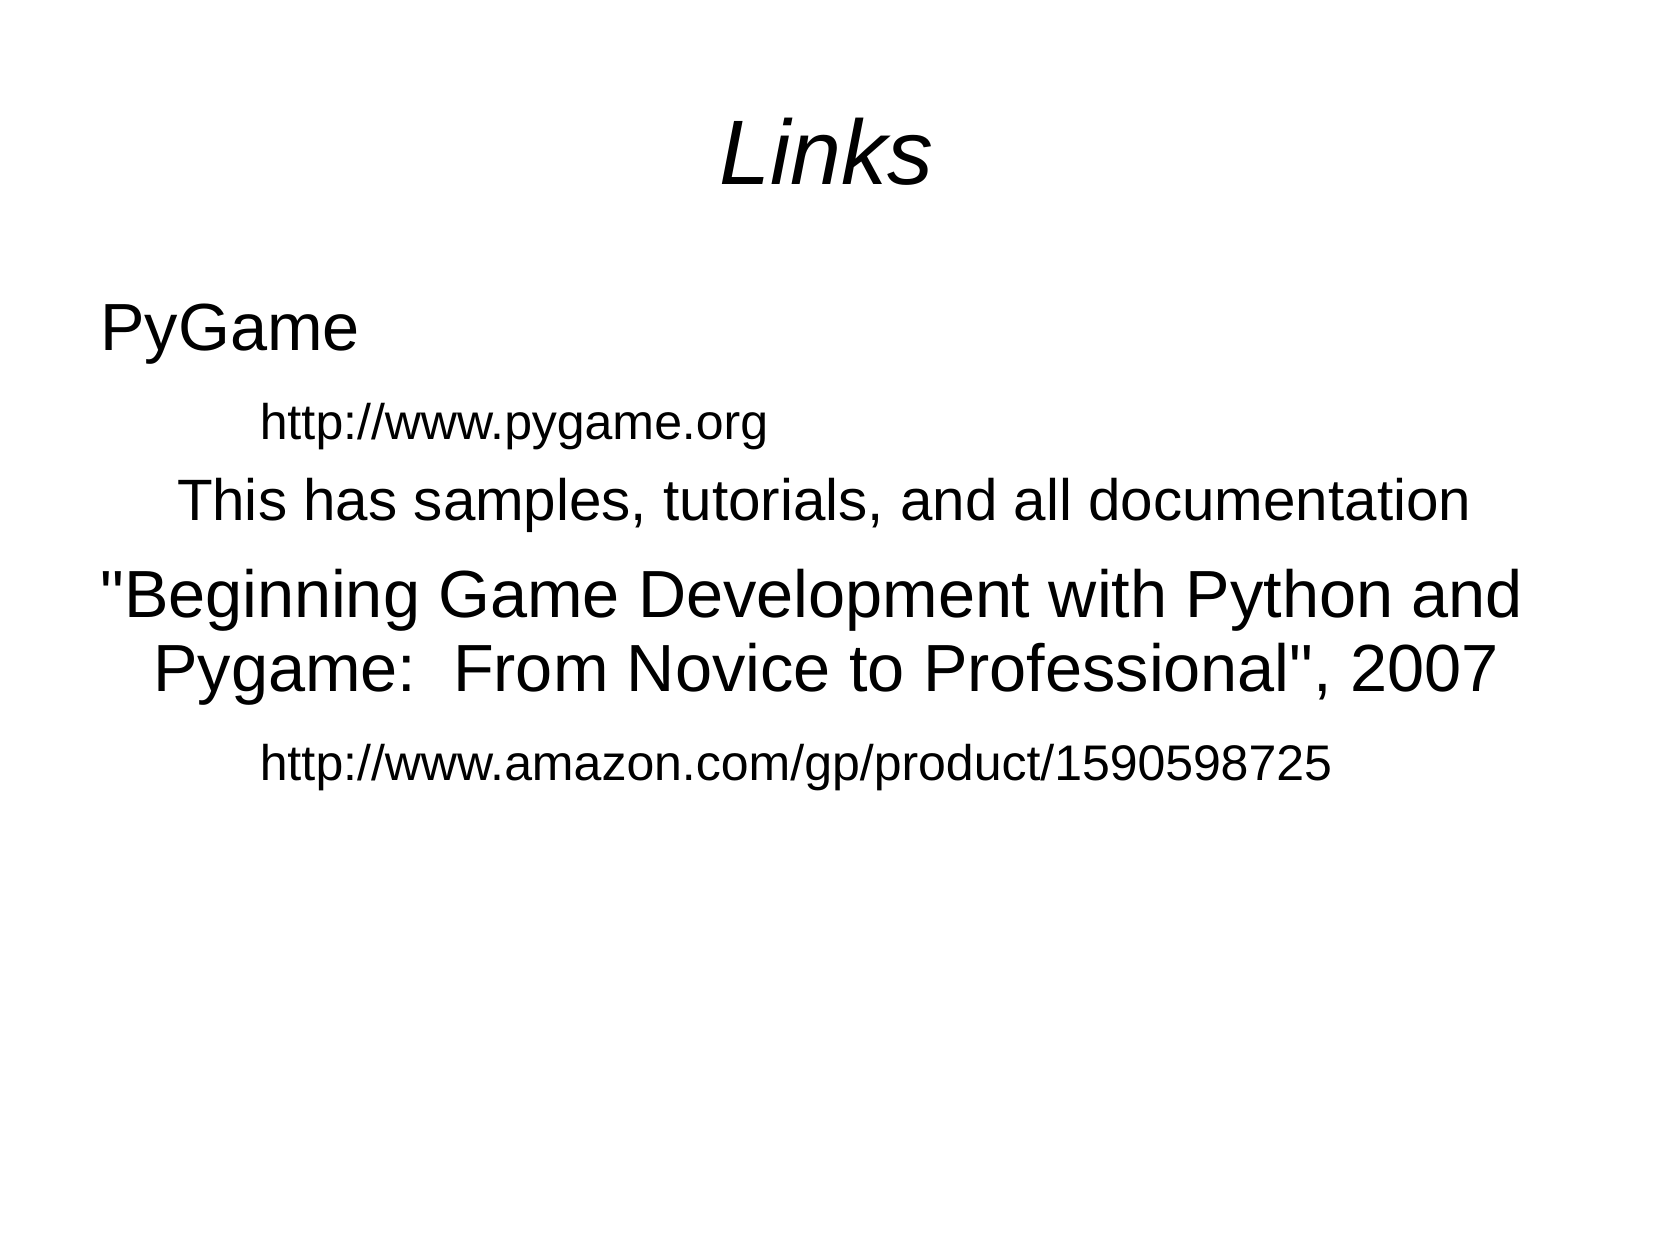

# Links
PyGame
http://www.pygame.org
This has samples, tutorials, and all documentation
"Beginning Game Development with Python and Pygame: From Novice to Professional", 2007
http://www.amazon.com/gp/product/1590598725